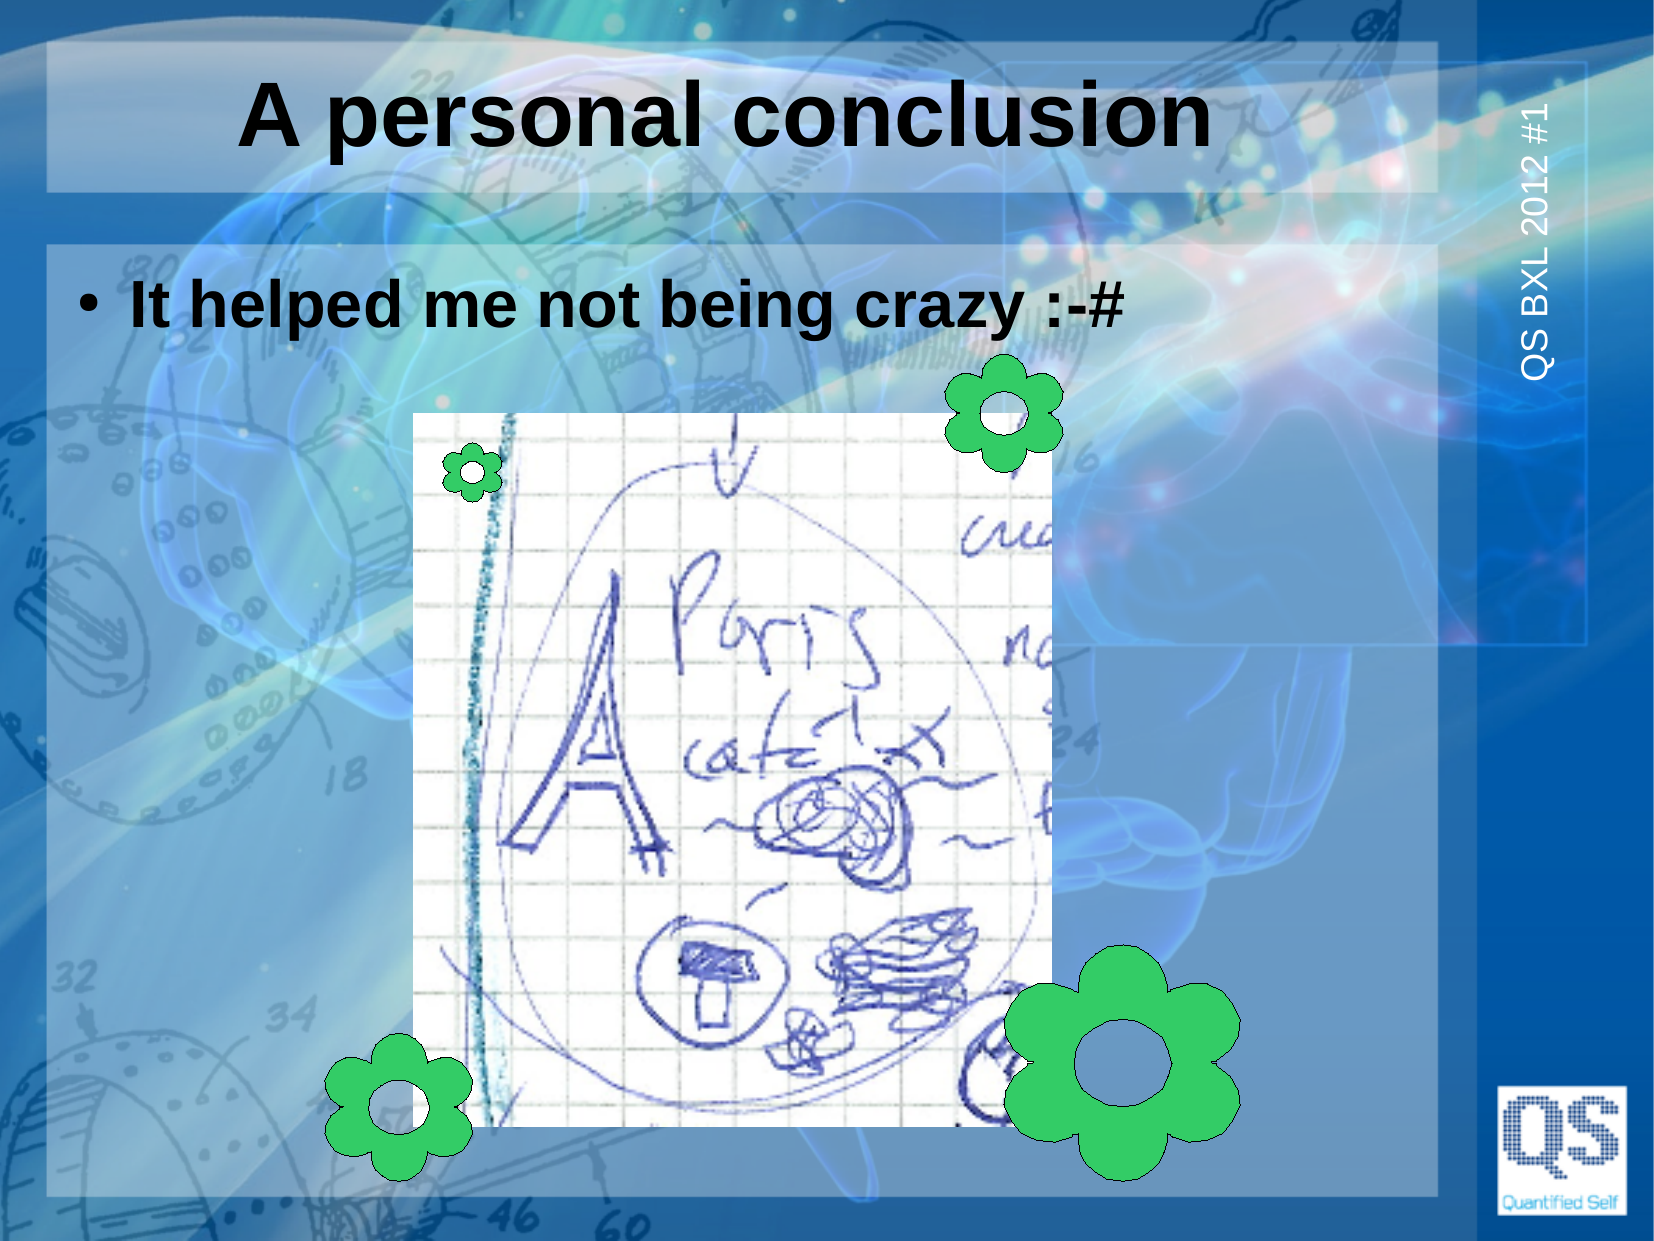

# A personal conclusion
It helped me not being crazy :-#